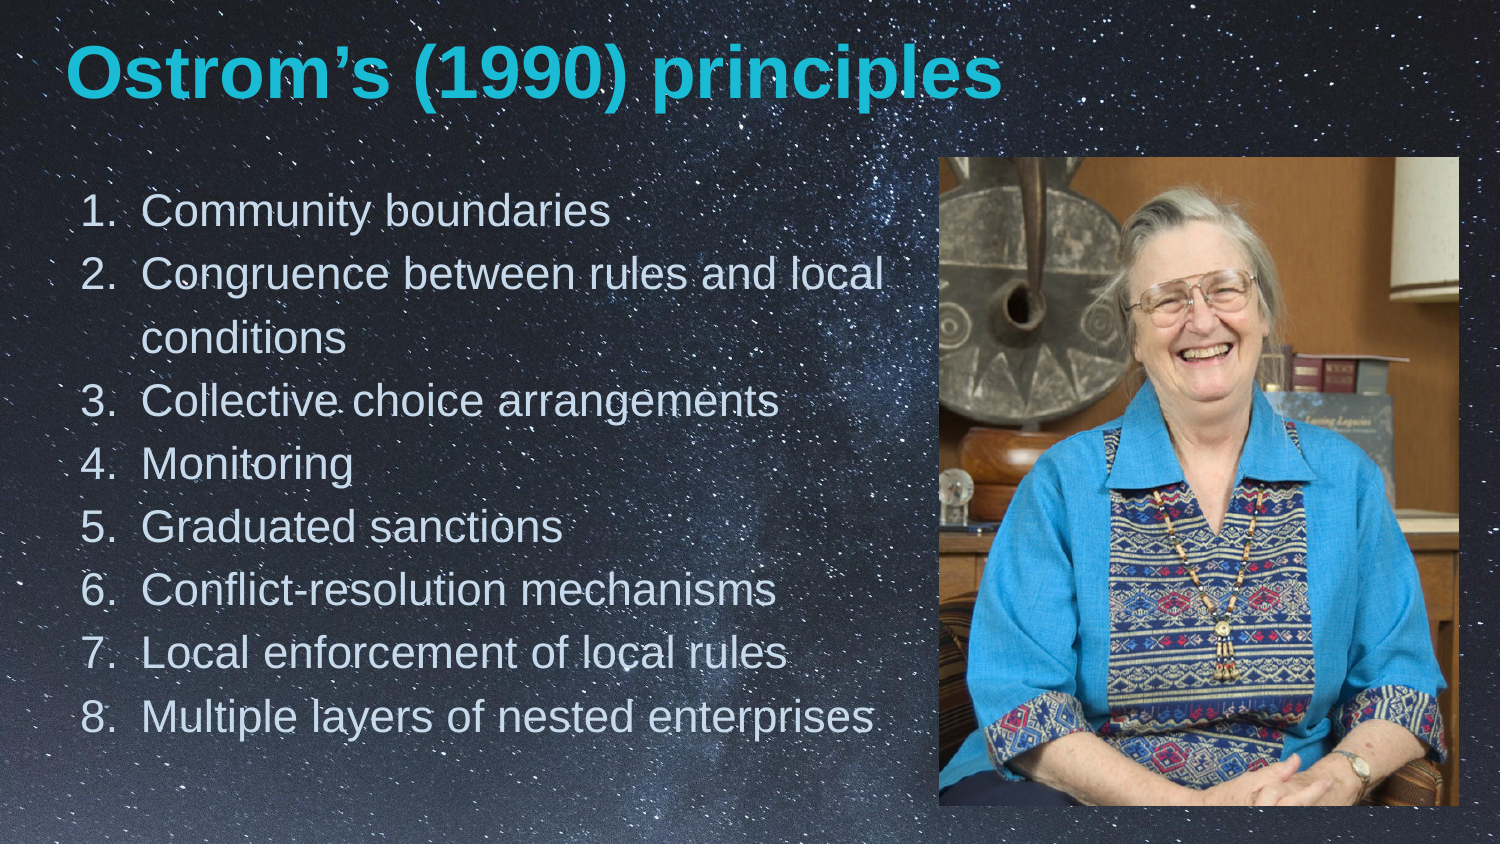

# Ostrom’s (1990) principles
Community boundaries
Congruence between rules and local conditions
Collective choice arrangements
Monitoring
Graduated sanctions
Conflict-resolution mechanisms
Local enforcement of local rules
Multiple layers of nested enterprises